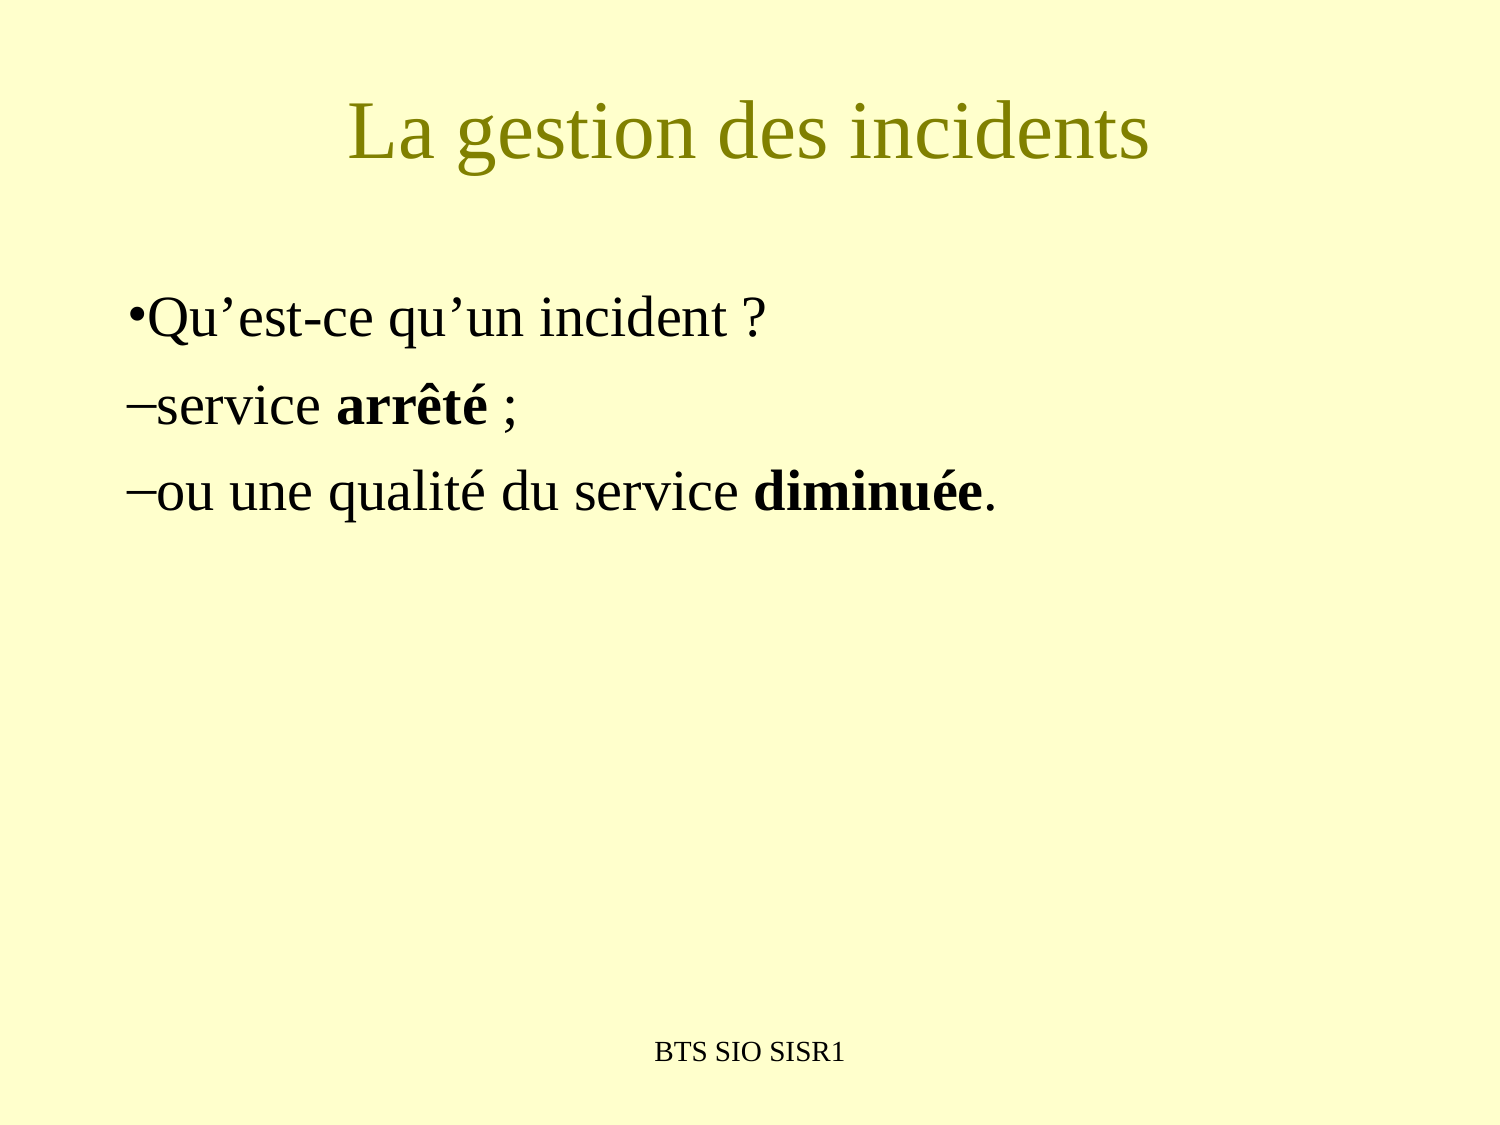

# Qu’est-ce qu’un incident ?
service arrêté ;
ou une qualité du service diminuée.
BTS SIO SISR1